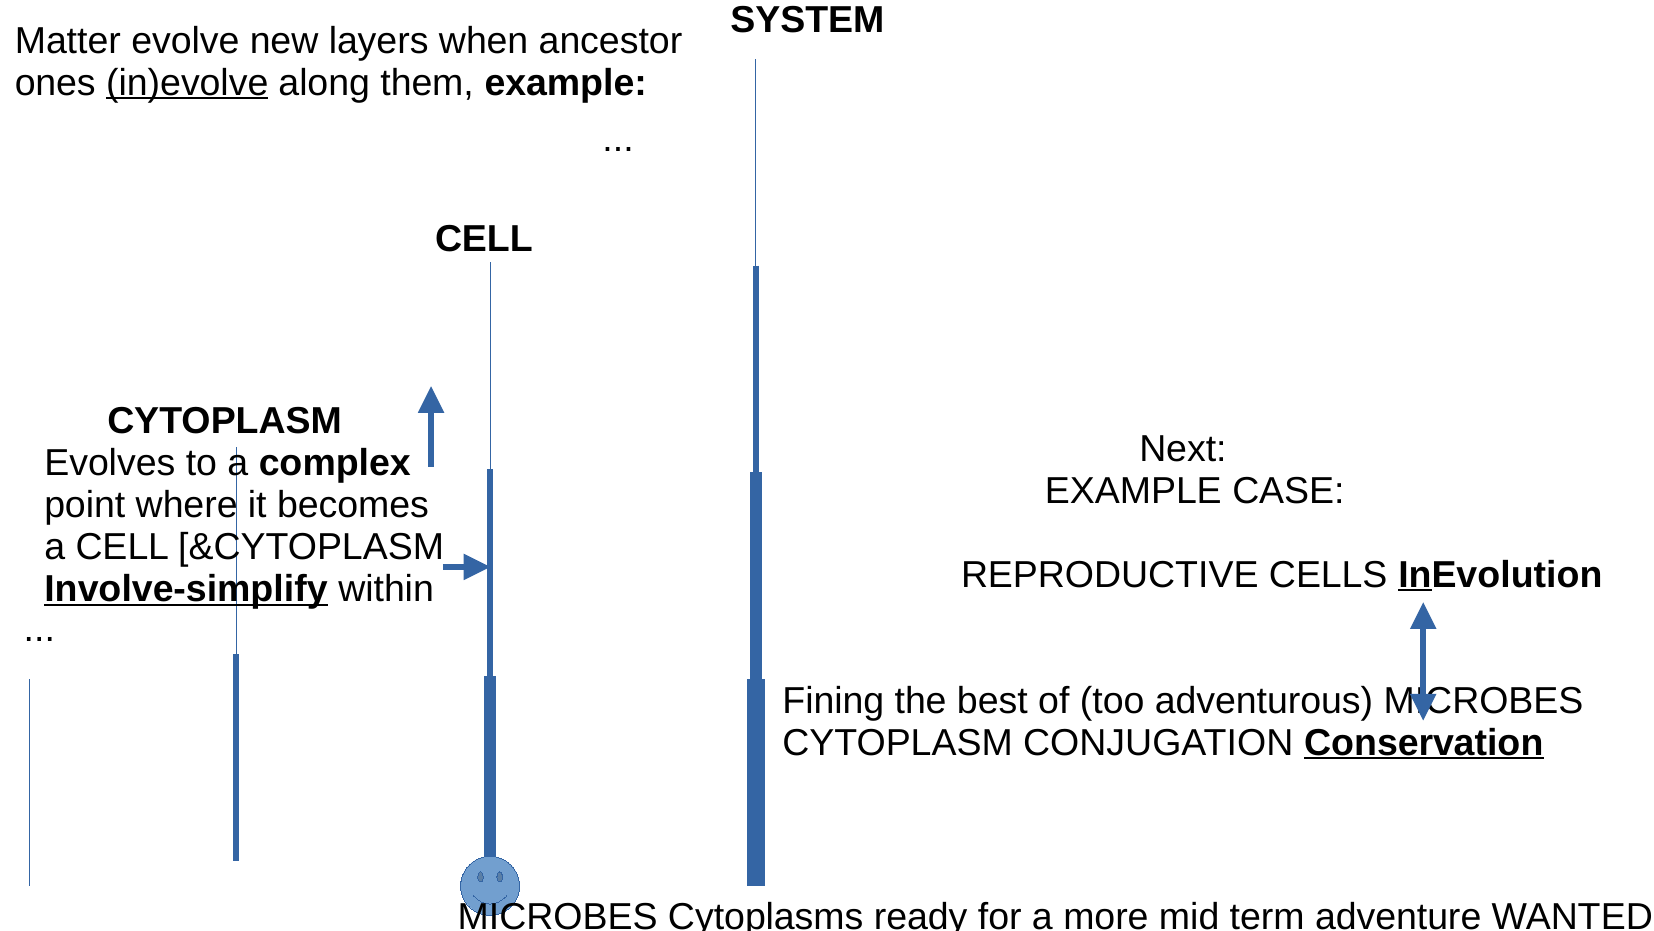

Next:
 EXAMPLE CASE:
 REPRODUCTIVE CELLS InEvolution
Fining the best of (too adventurous) MICROBES
CYTOPLASM CONJUGATION Conservation
SYSTEM
Matter evolve new layers when ancestor
ones (in)evolve along them, example:
...
CELL
 CYTOPLASM
Evolves to a complex point where it becomes a CELL [&CYTOPLASM Involve-simplify within
...
MICROBES Cytoplasms ready for a more mid term adventure WANTED